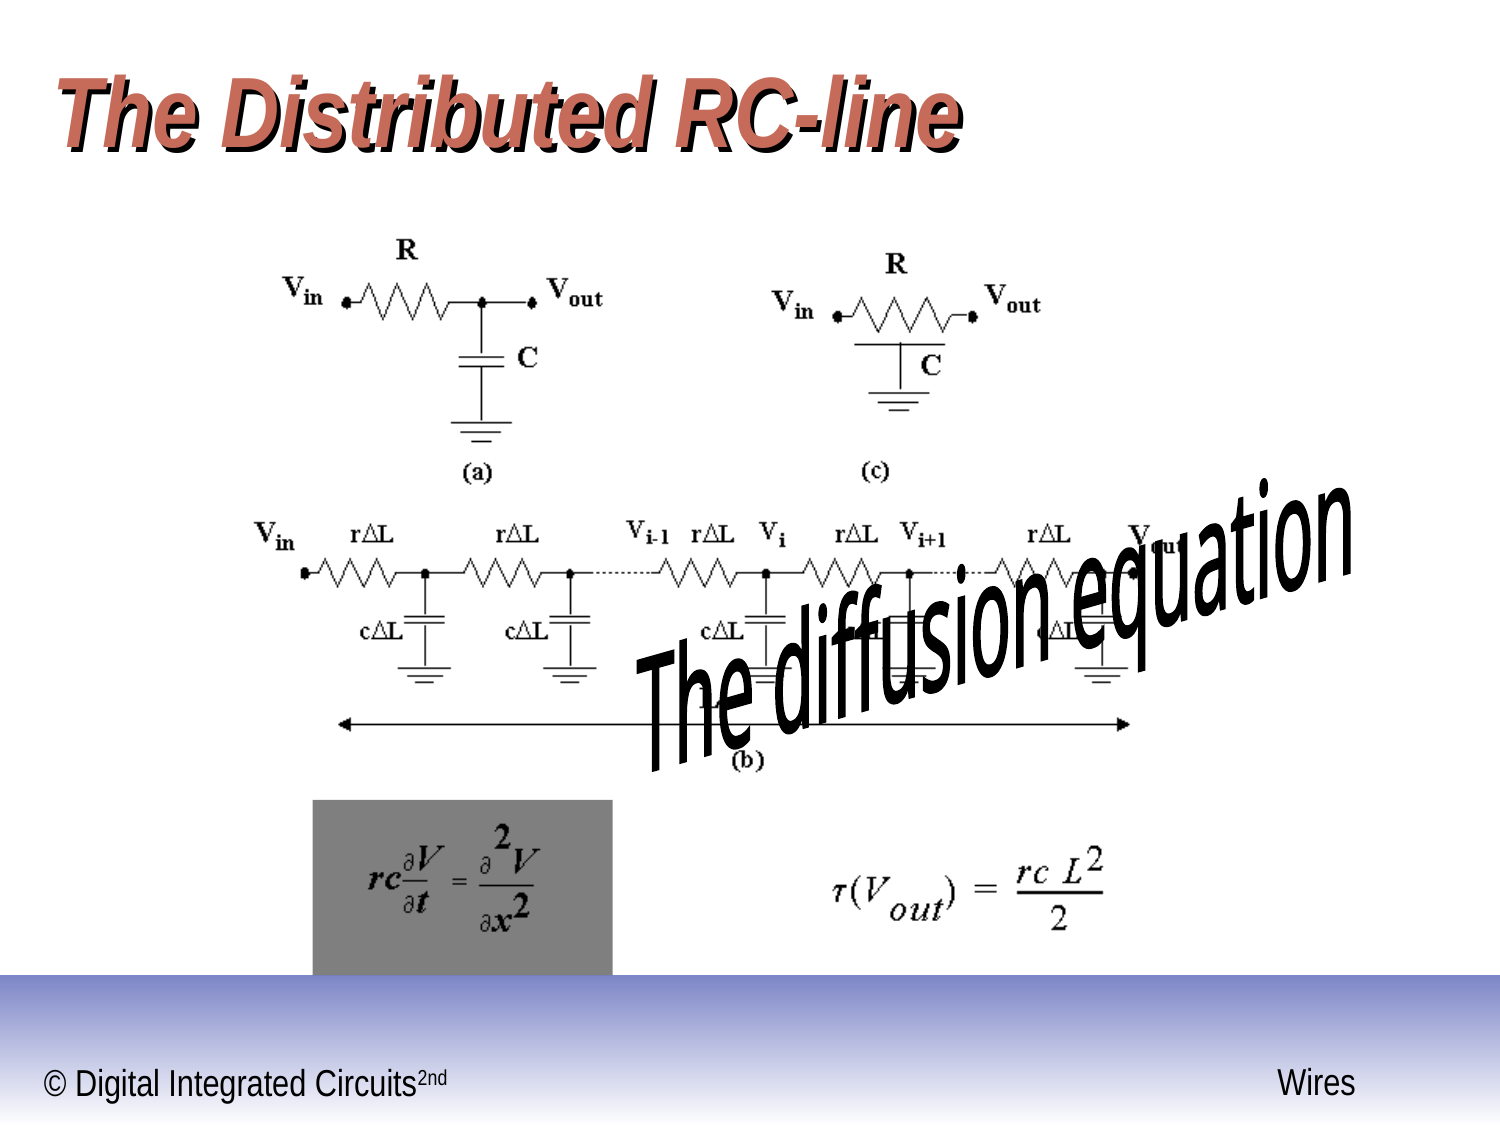

# The Distributed RC-line
The diffusion equation
30